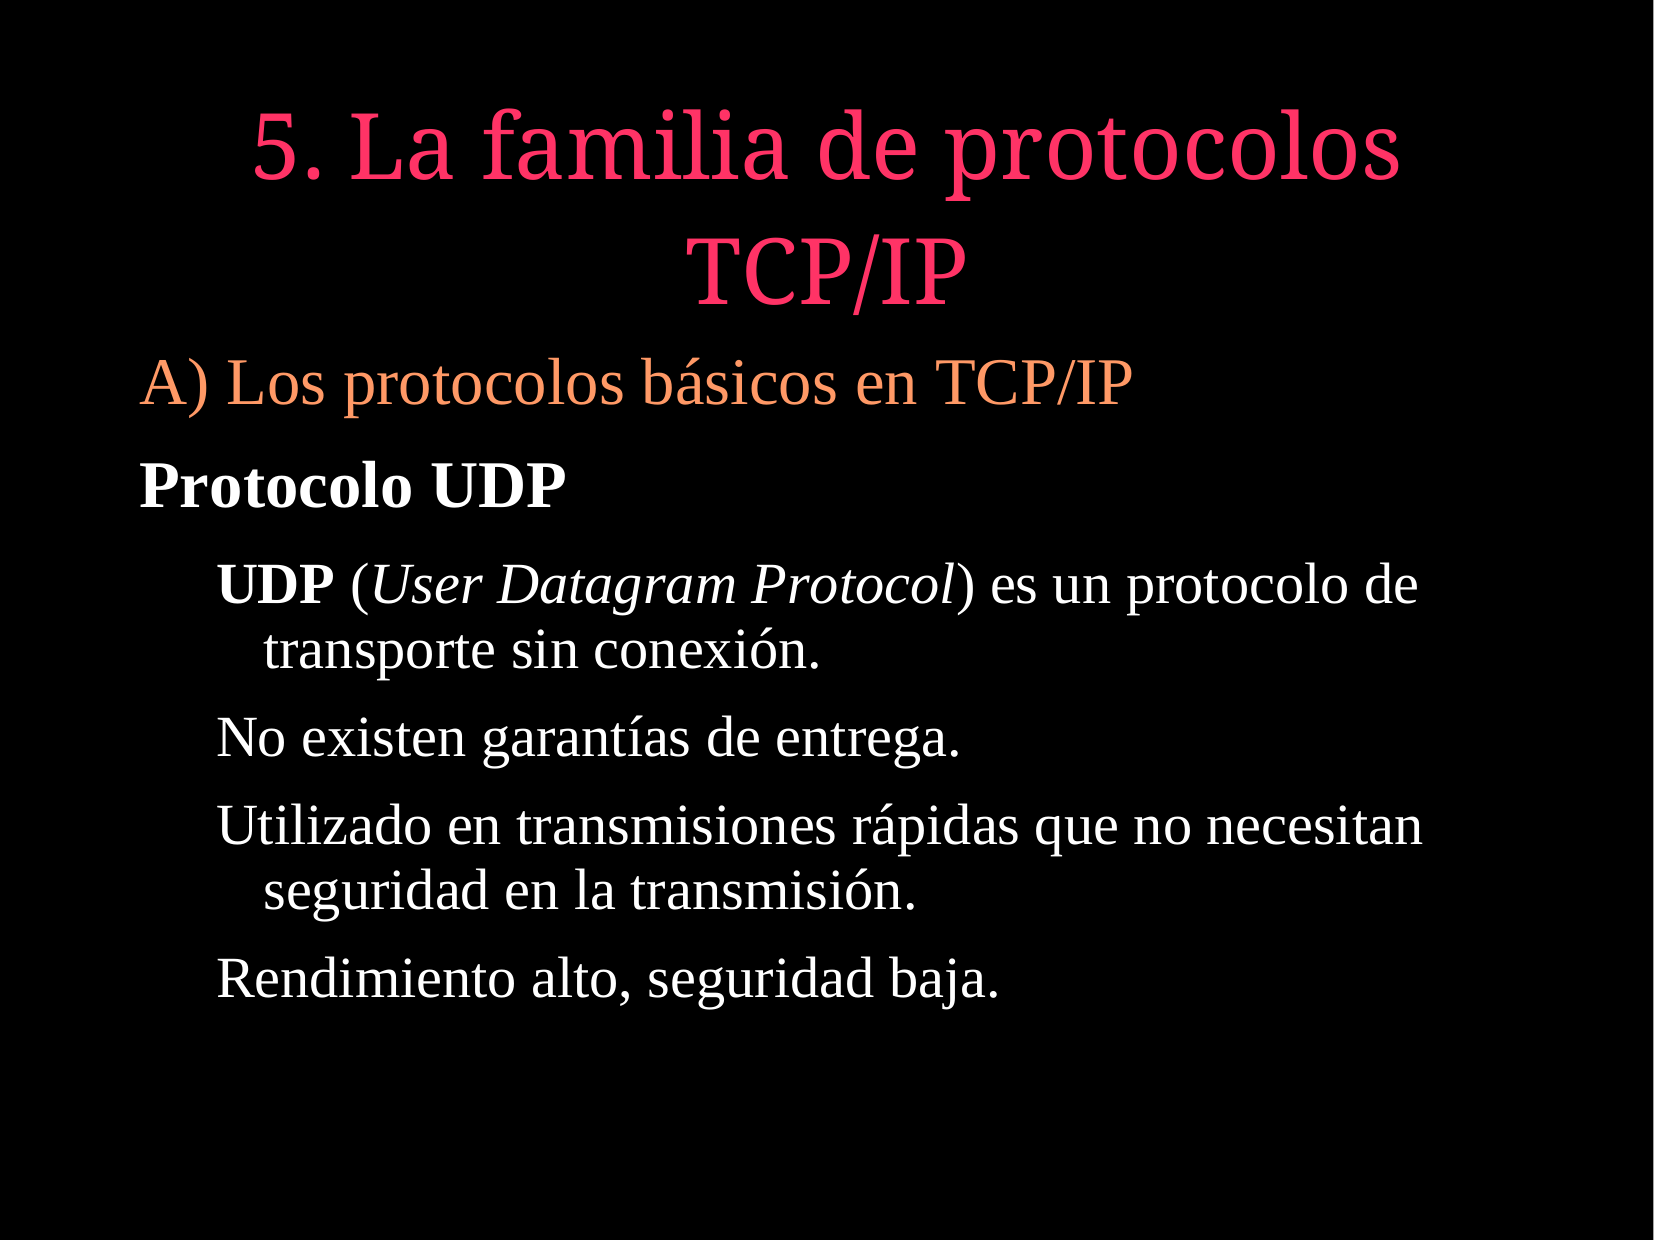

# 5. La familia de protocolos TCP/IP
A) Los protocolos básicos en TCP/IP
Protocolo UDP
UDP (User Datagram Protocol) es un protocolo de transporte sin conexión.
No existen garantías de entrega.
Utilizado en transmisiones rápidas que no necesitan seguridad en la transmisión.
Rendimiento alto, seguridad baja.